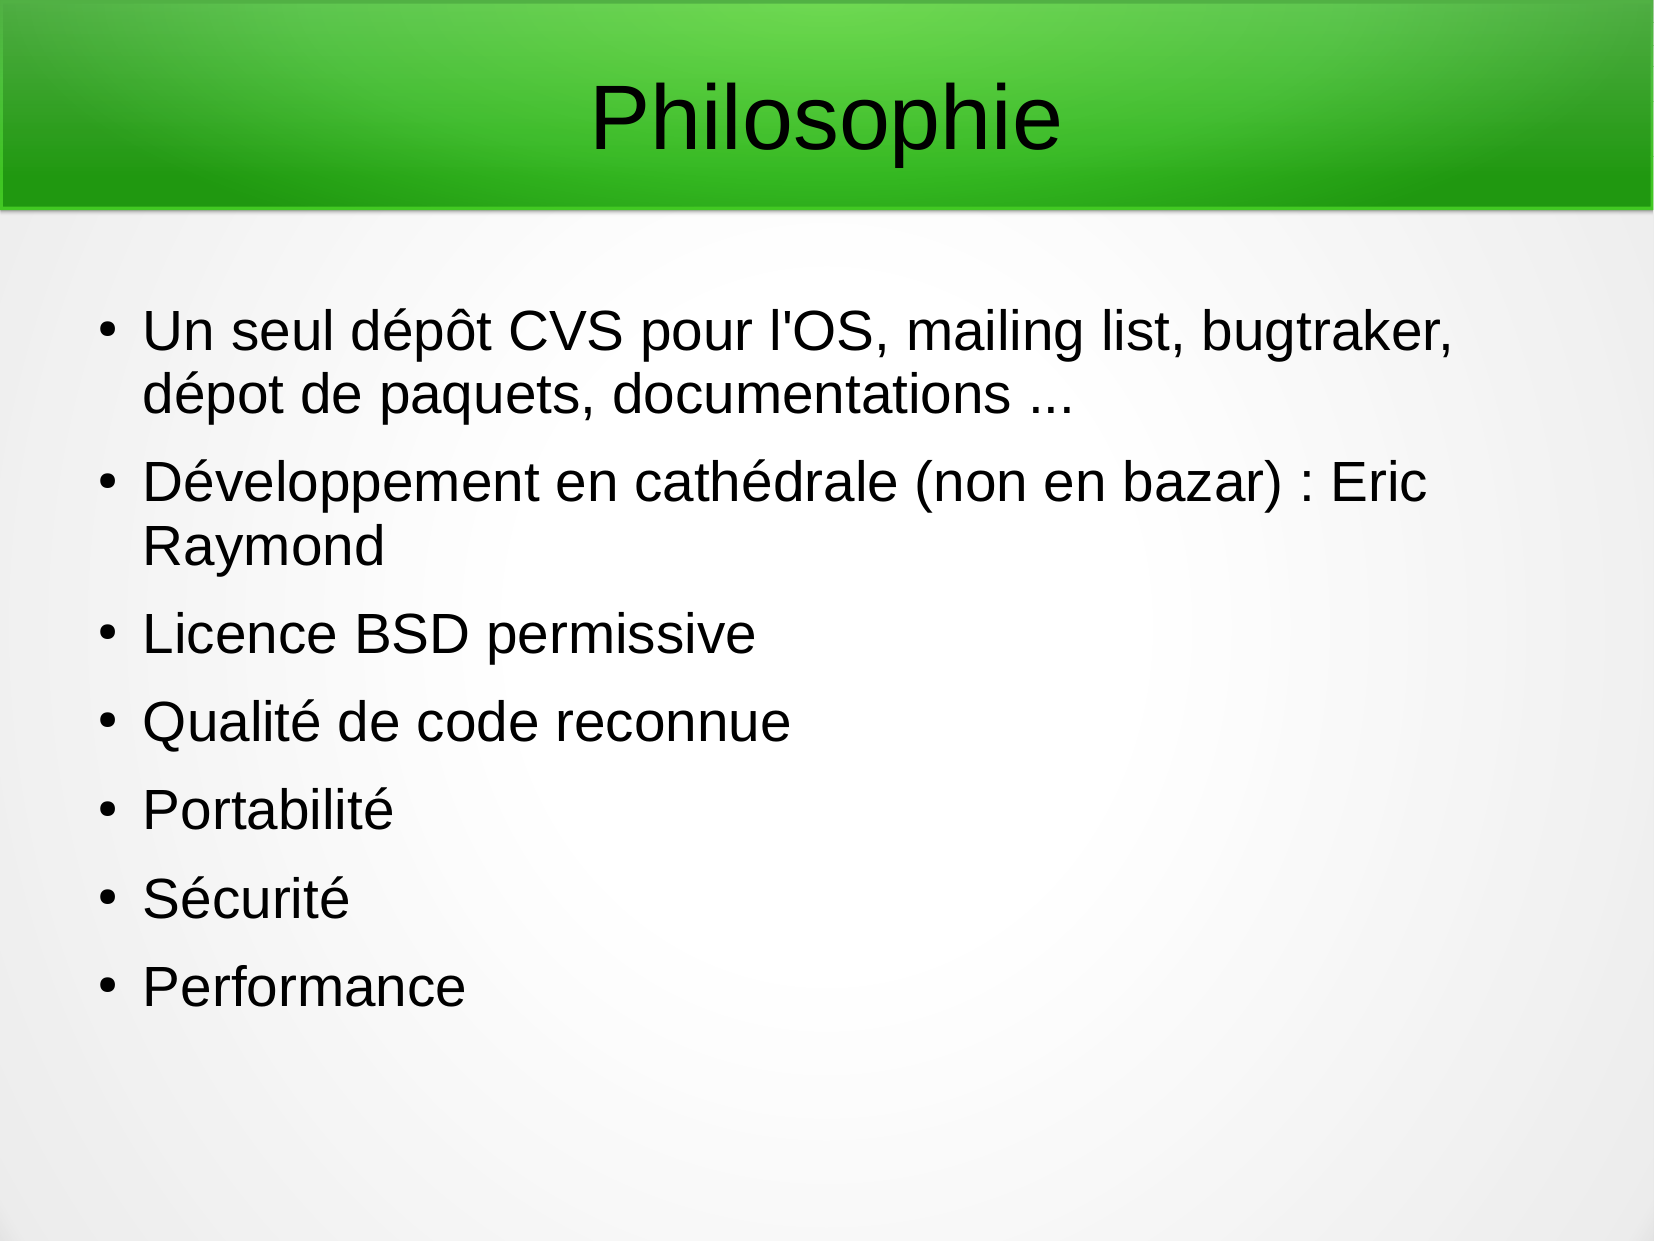

# Philosophie
Un seul dépôt CVS pour l'OS, mailing list, bugtraker, dépot de paquets, documentations ...
Développement en cathédrale (non en bazar) : Eric Raymond
Licence BSD permissive
Qualité de code reconnue
Portabilité
Sécurité
Performance